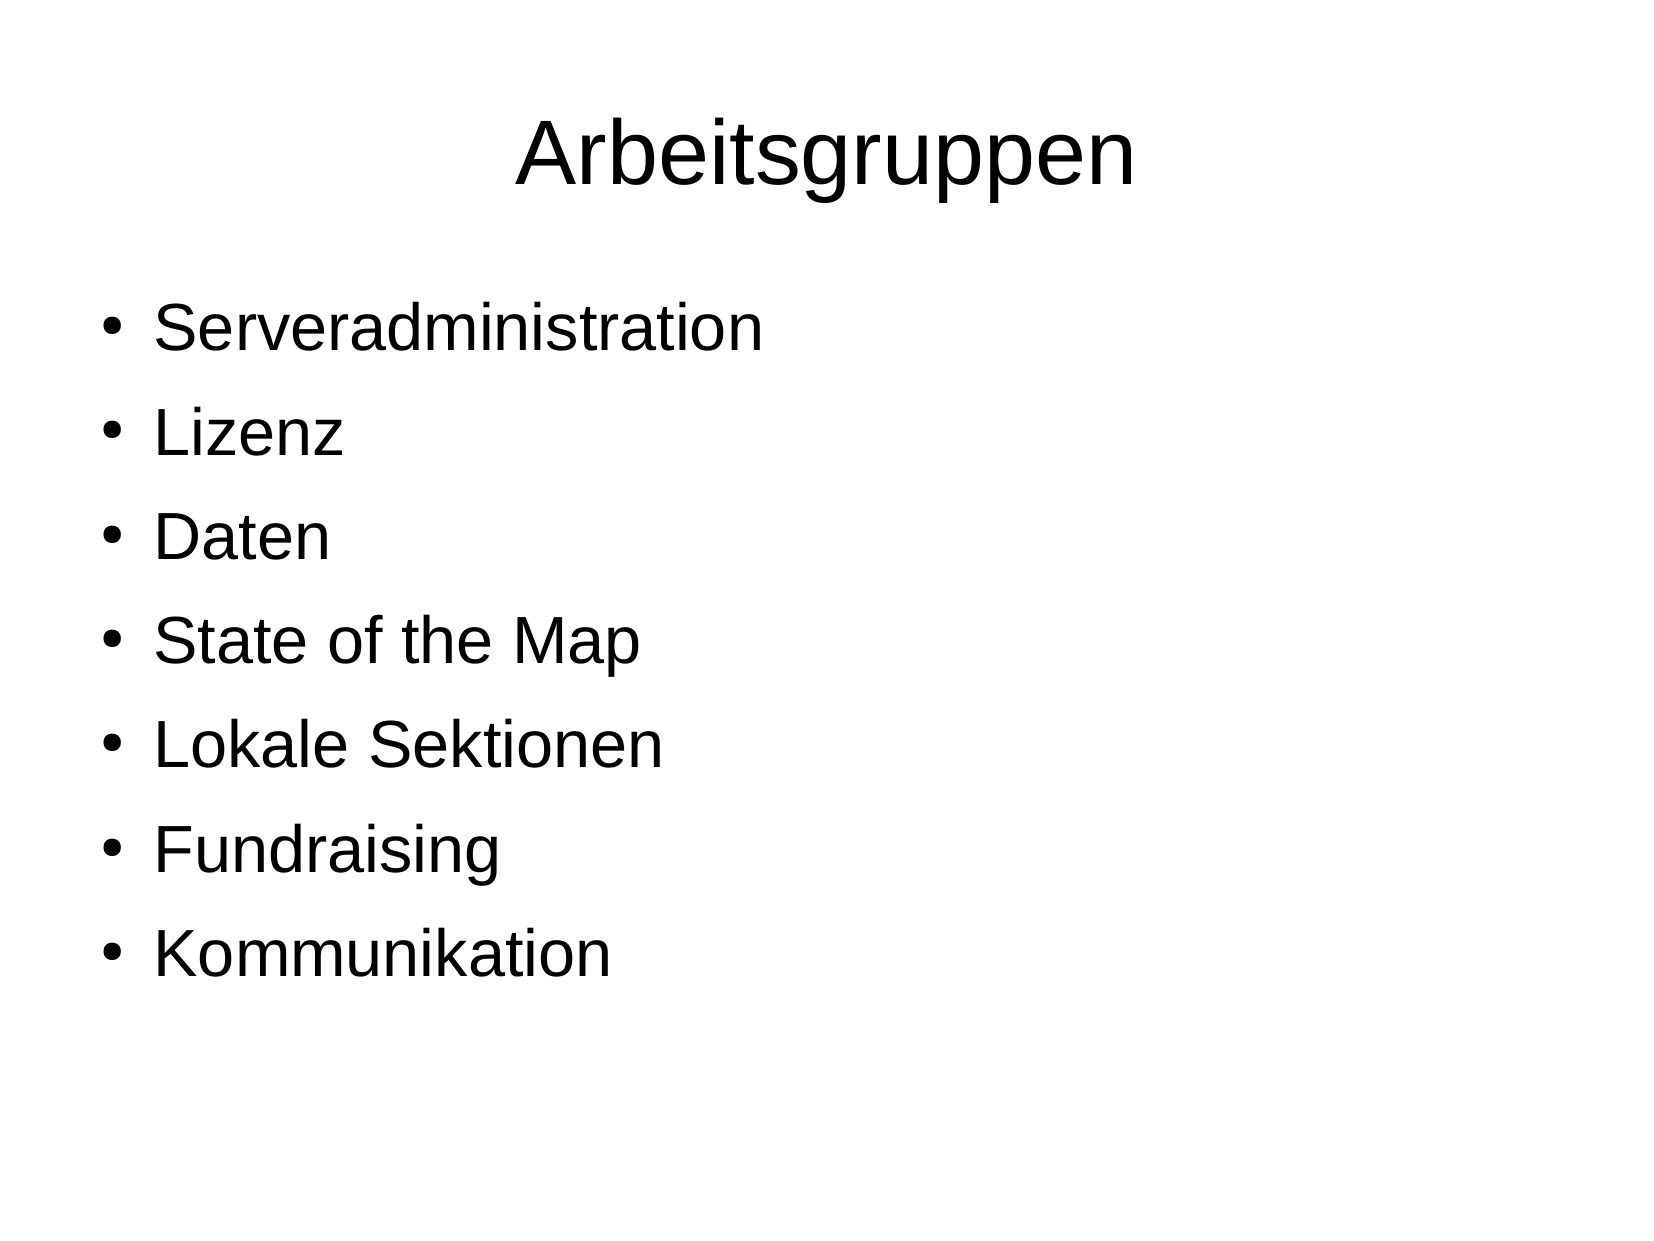

# Arbeitsgruppen
Serveradministration
Lizenz
Daten
State of the Map
Lokale Sektionen
Fundraising
Kommunikation